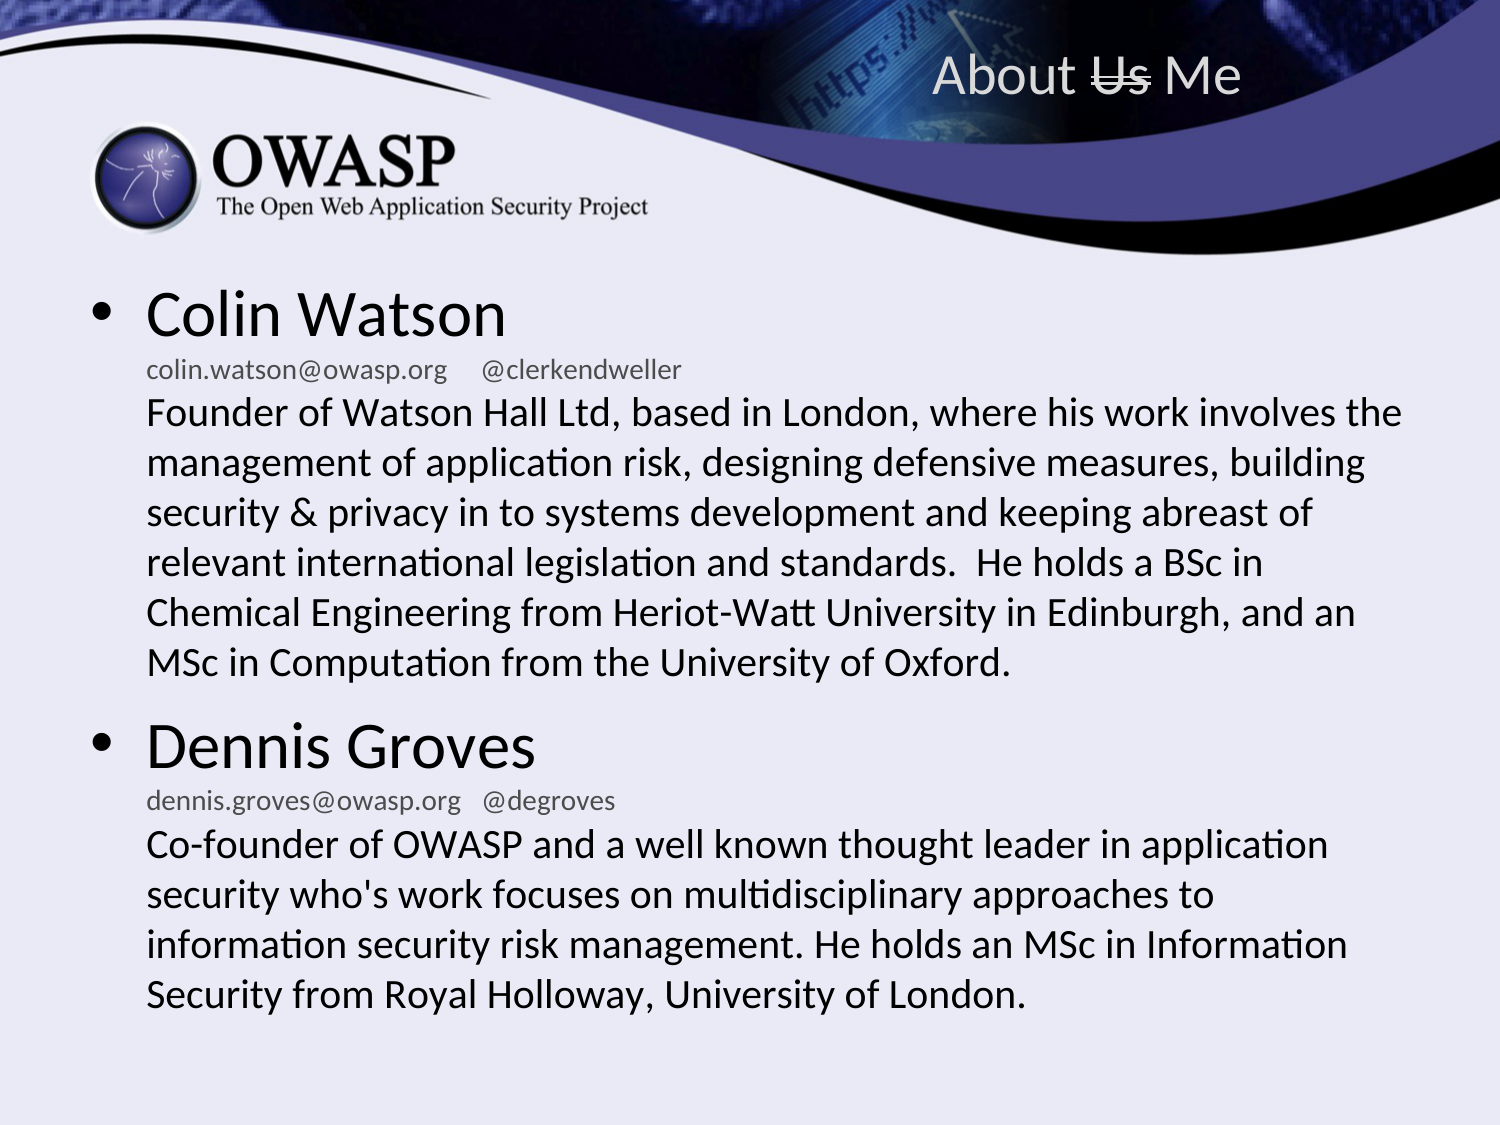

# About Us Me
Colin Watson
colin.watson@owasp.org @clerkendweller
Founder of Watson Hall Ltd, based in London, where his work involves the management of application risk, designing defensive measures, building security & privacy in to systems development and keeping abreast of relevant international legislation and standards. He holds a BSc in Chemical Engineering from Heriot-Watt University in Edinburgh, and an MSc in Computation from the University of Oxford.
Dennis Groves
dennis.groves@owasp.org @degroves
Co-founder of OWASP and a well known thought leader in application security who's work focuses on multidisciplinary approaches to information security risk management. He holds an MSc in Information Security from Royal Holloway, University of London.